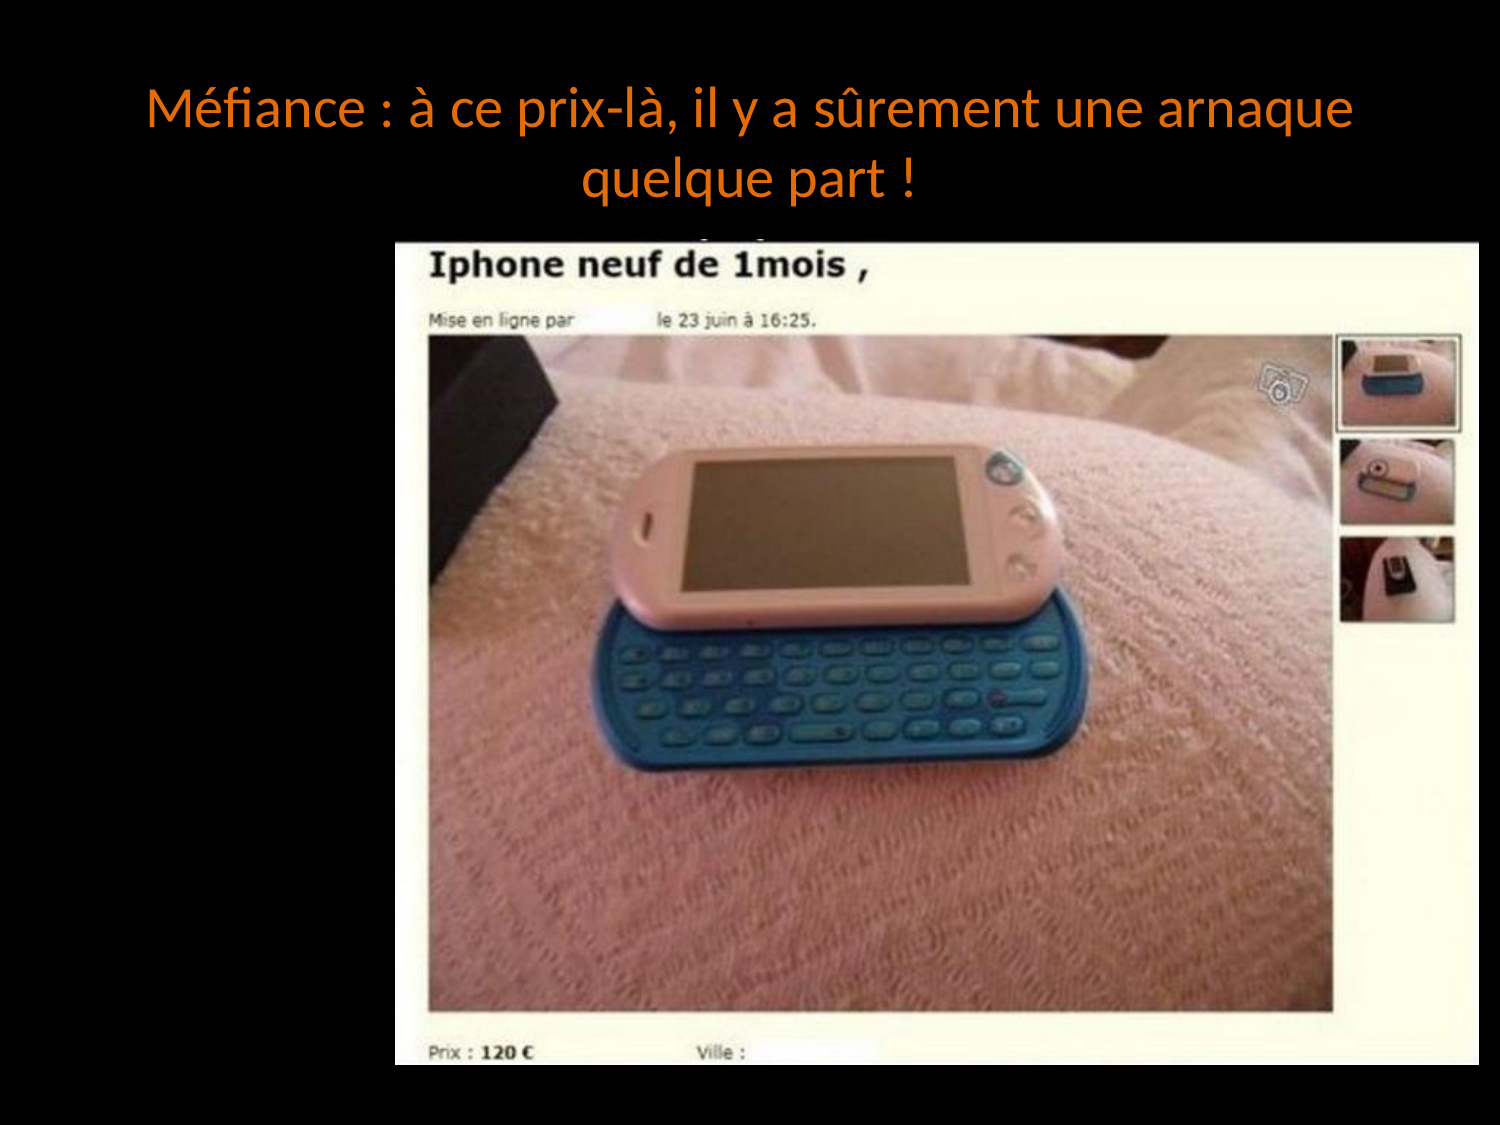

# Méfiance : à ce prix-là, il y a sûrement une arnaque quelque part !